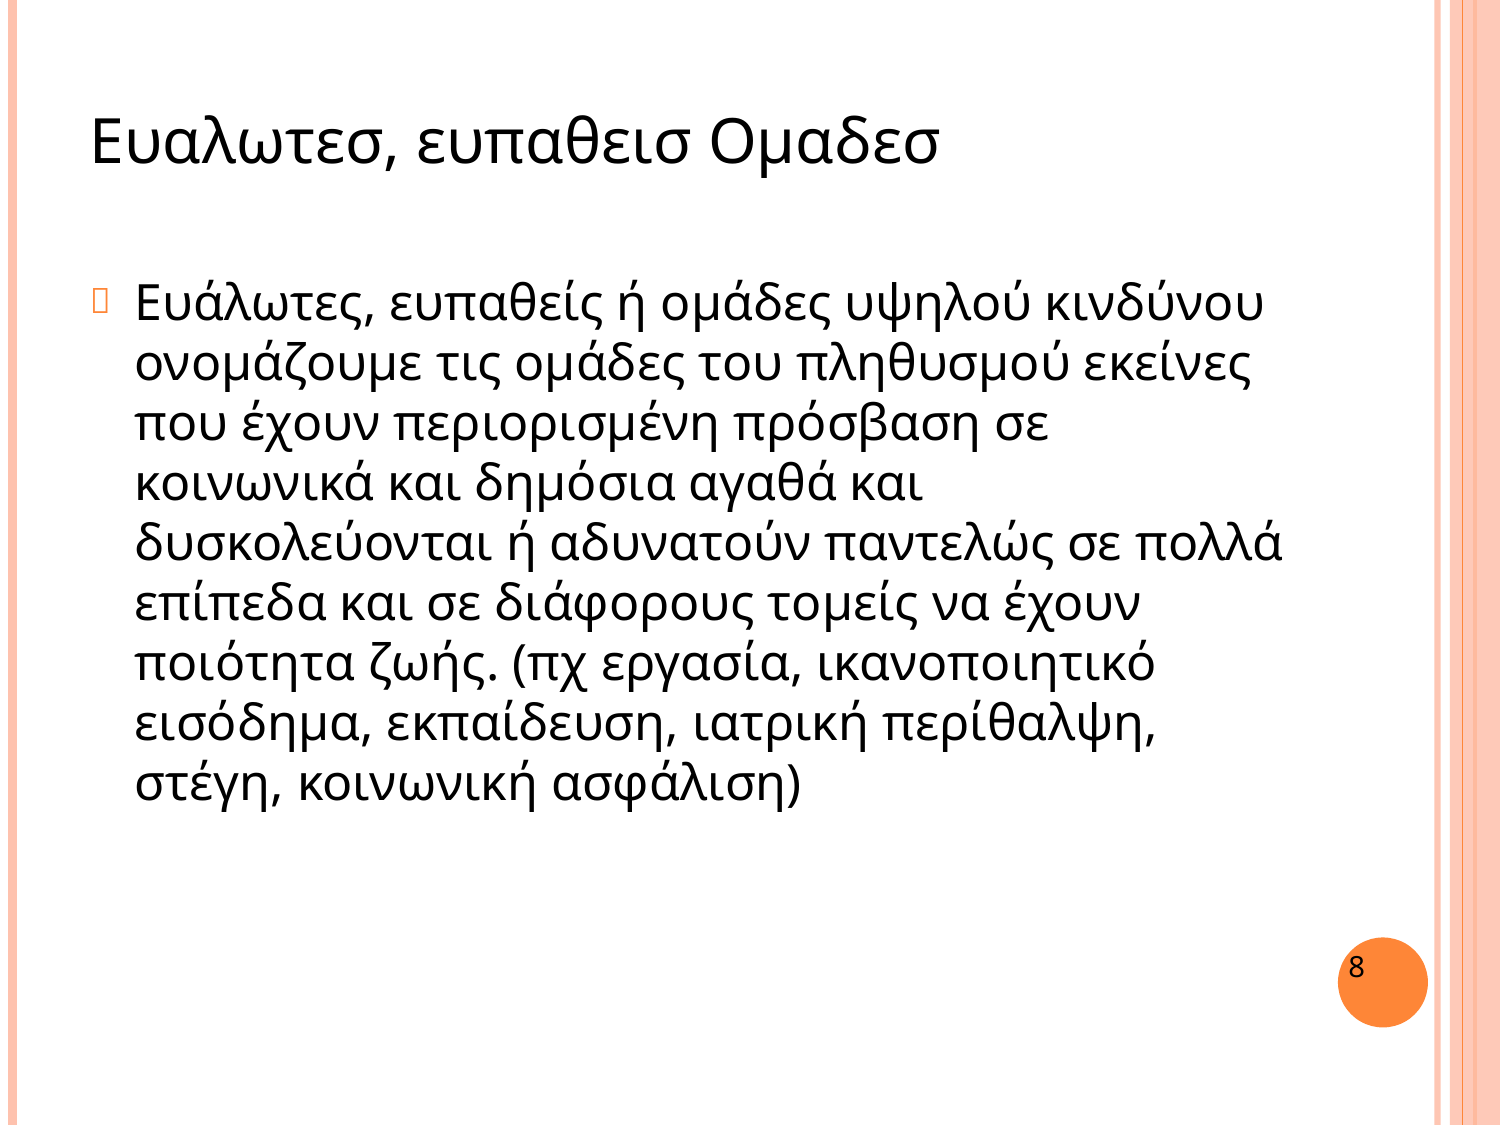

# Ευαλωτεσ, ευπαθεισ Ομαδεσ
Ευάλωτες, ευπαθείς ή ομάδες υψηλού κινδύνου ονομάζουμε τις ομάδες του πληθυσμού εκείνες που έχουν περιορισμένη πρόσβαση σε κοινωνικά και δημόσια αγαθά και δυσκολεύονται ή αδυνατούν παντελώς σε πολλά επίπεδα και σε διάφορους τομείς να έχουν ποιότητα ζωής. (πχ εργασία, ικανοποιητικό εισόδημα, εκπαίδευση, ιατρική περίθαλψη, στέγη, κοινωνική ασφάλιση)